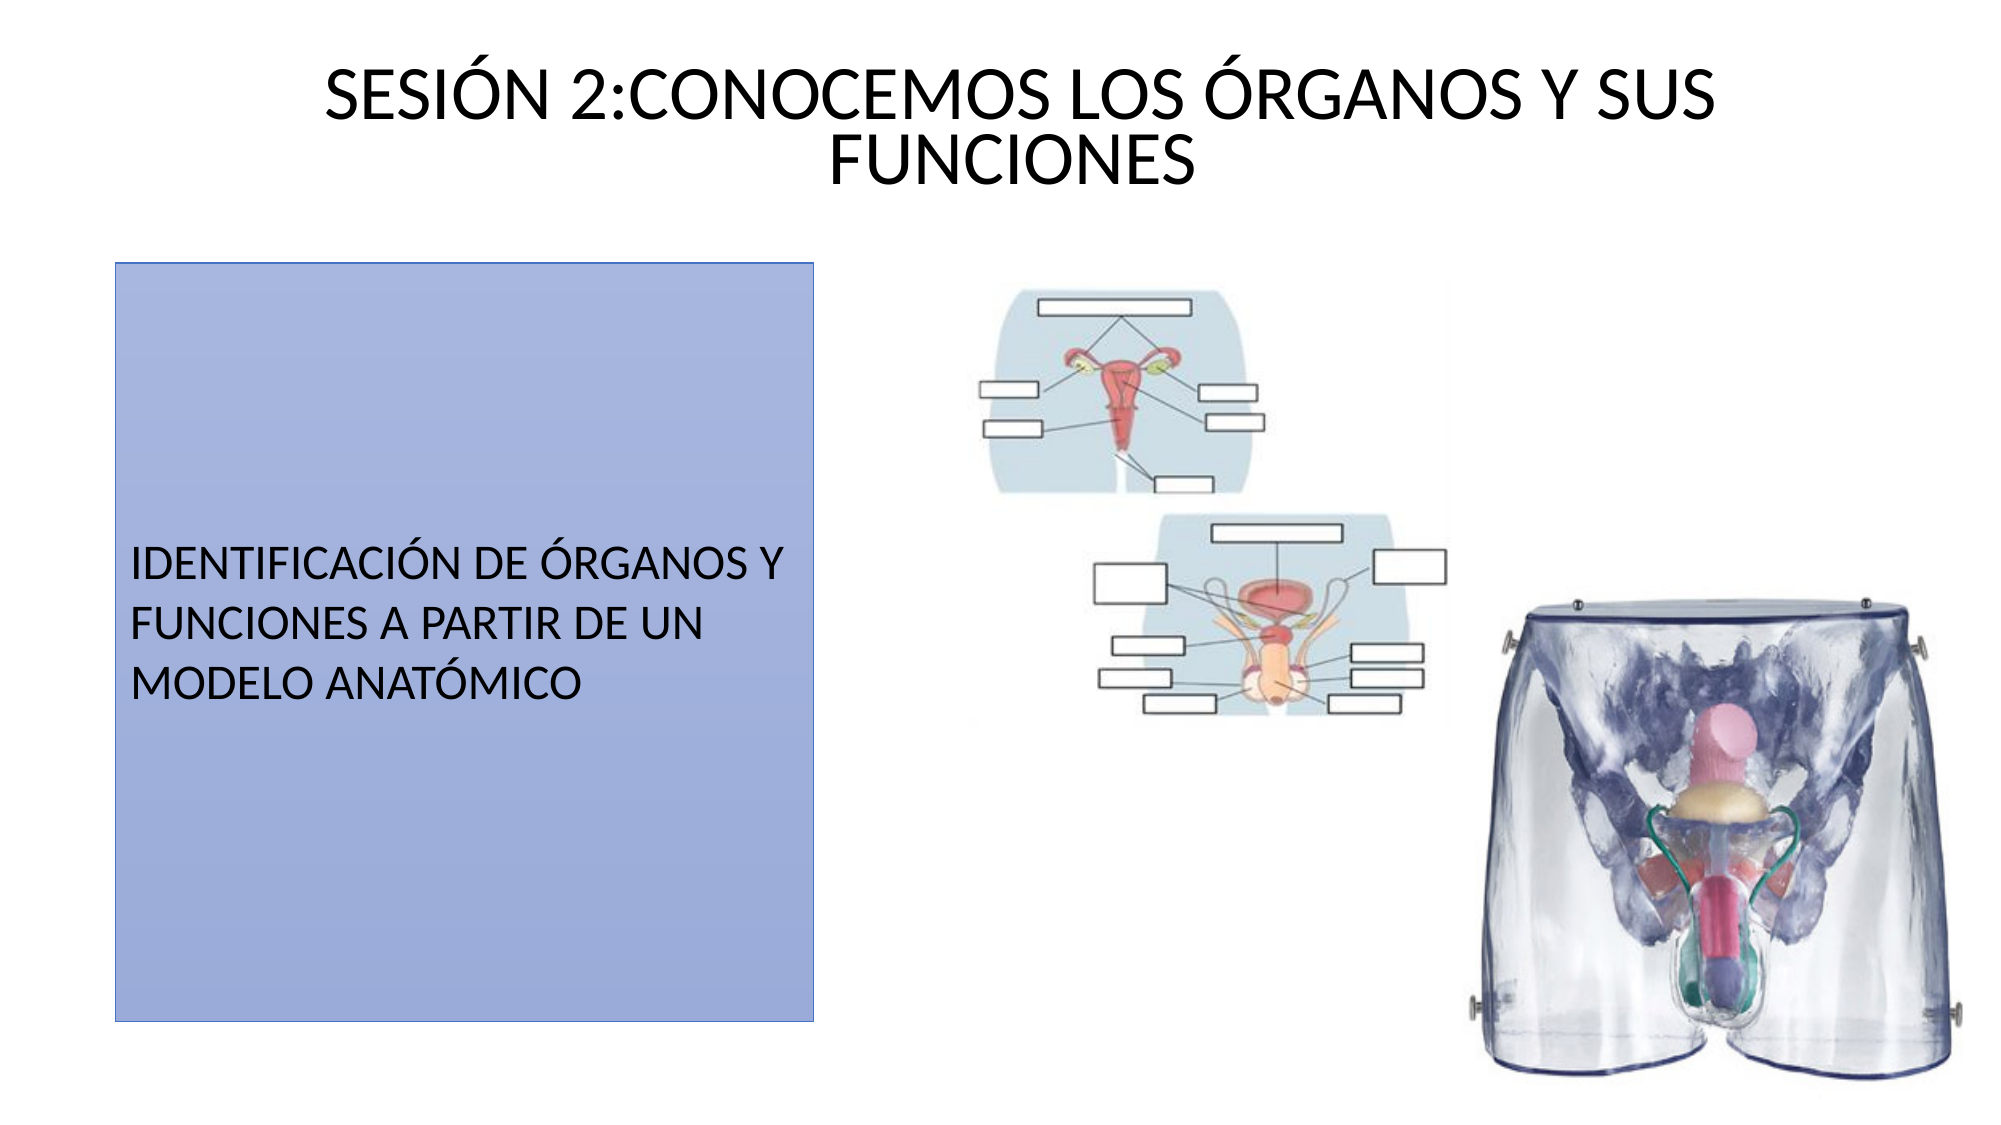

# SESIÓN 2:CONOCEMOS LOS ÓRGANOS Y SUS FUNCIONES
IDENTIFICACIÓN DE ÓRGANOS Y FUNCIONES A PARTIR DE UN MODELO ANATÓMICO